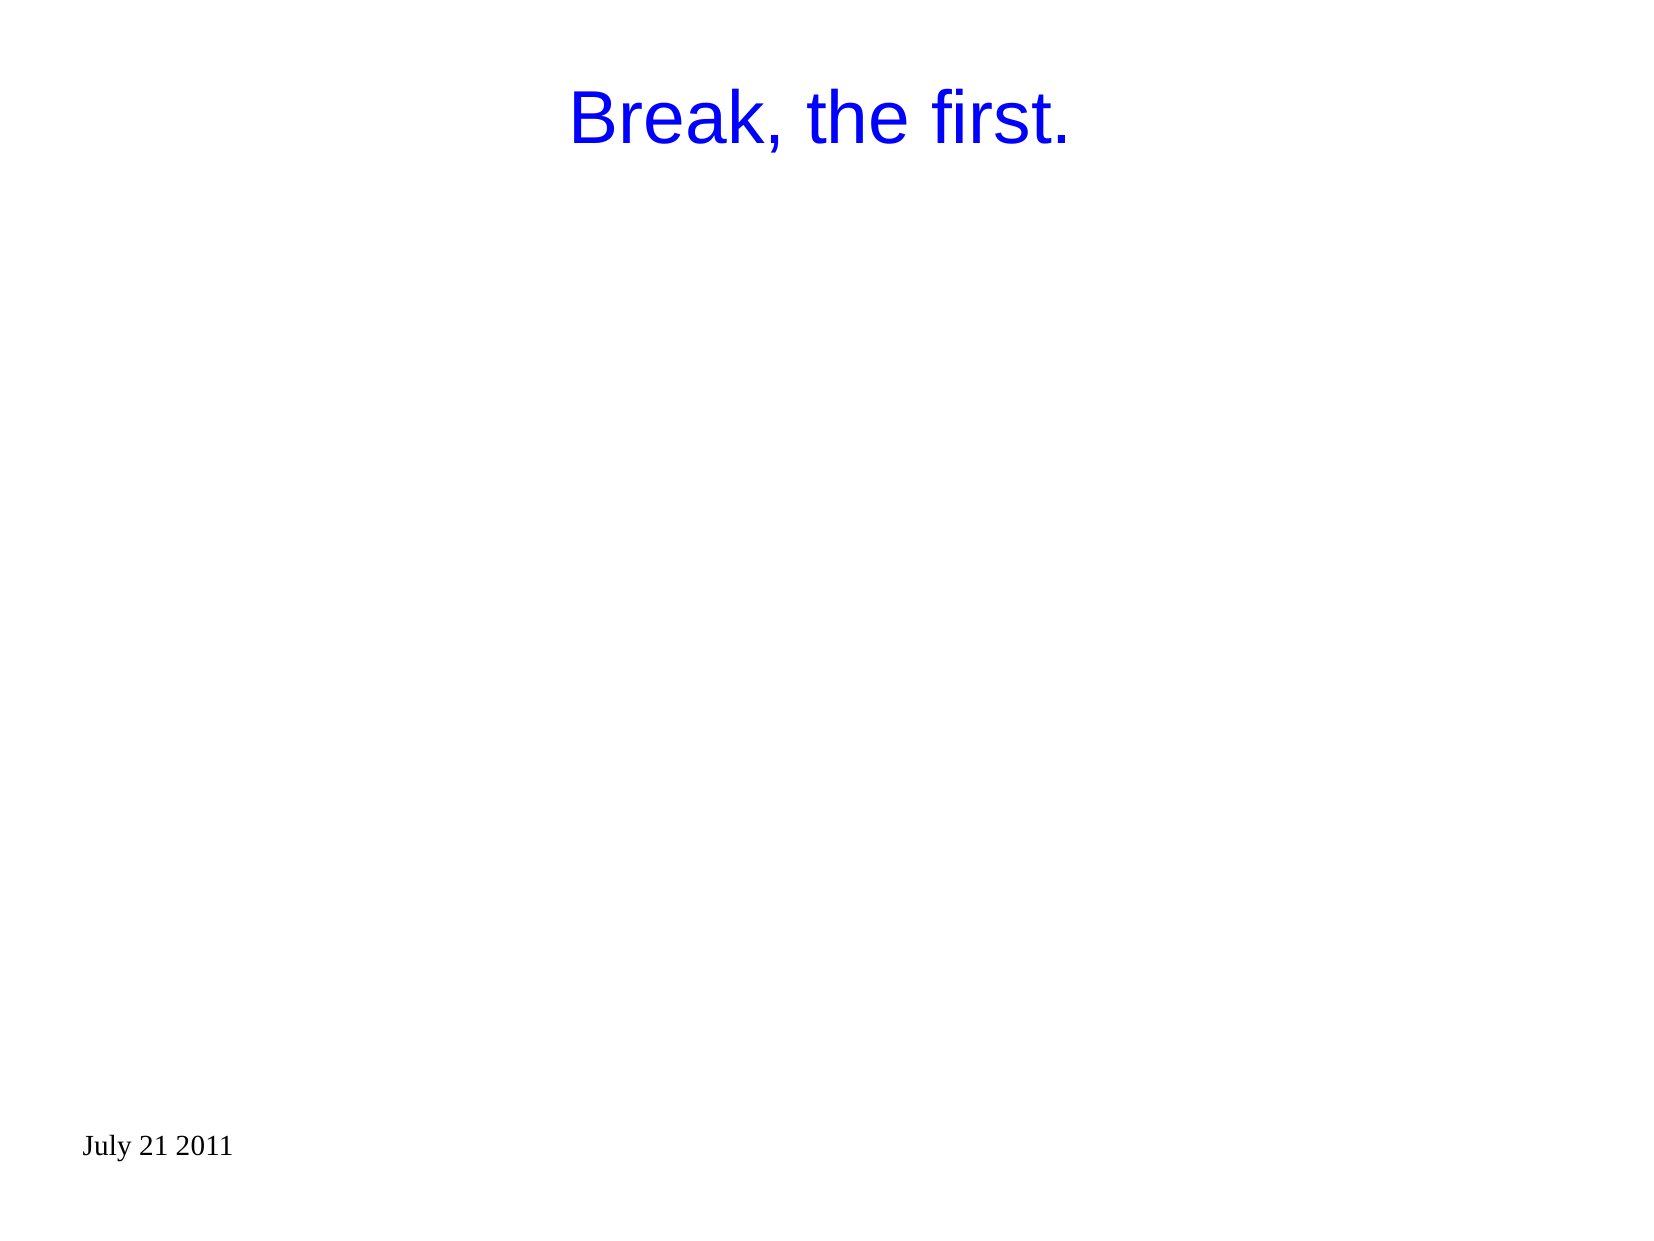

# Break, the first.
July 21 2011